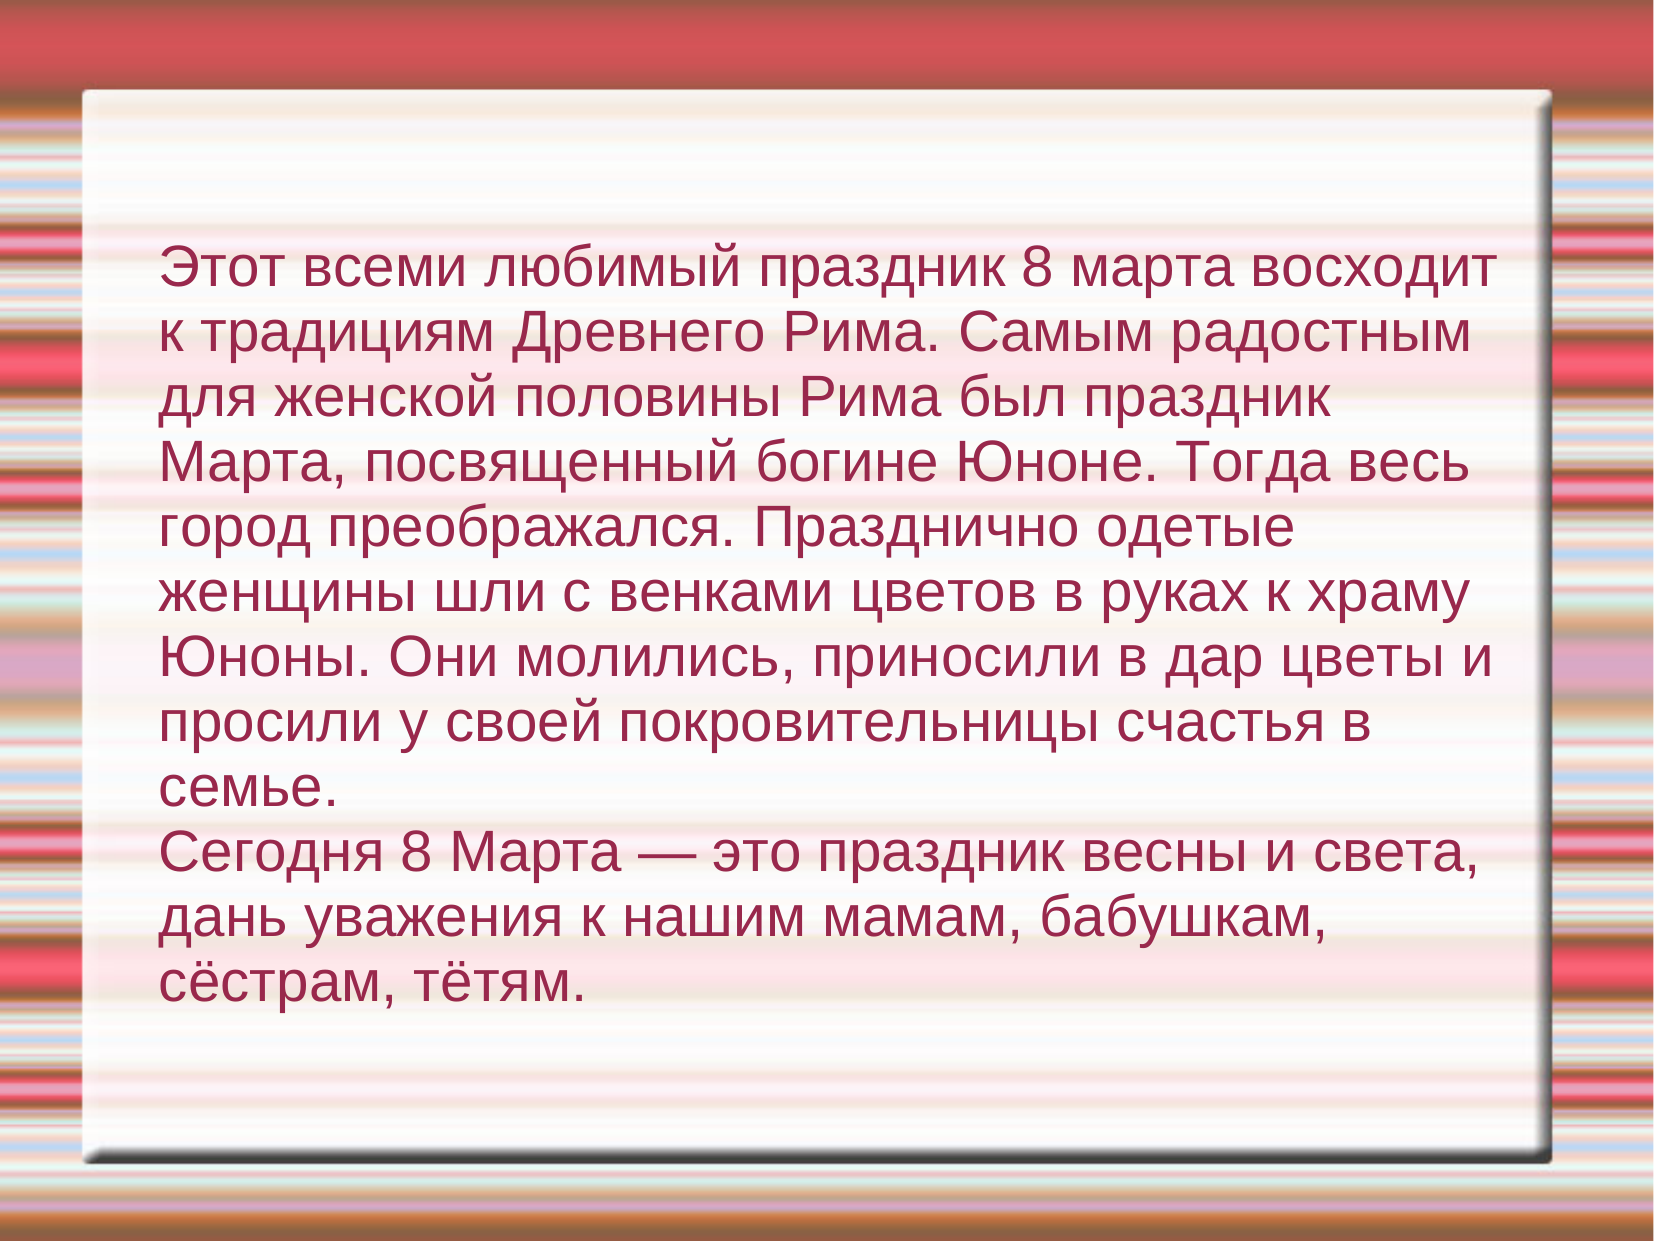

# Этот всеми любимый праздник 8 марта восходит к традициям Древнего Рима. Самым радостным для женской половины Рима был праздник Марта, посвященный богине Юноне. Тогда весь город преображался. Празднично одетые женщины шли с венками цветов в руках к храму Юноны. Они молились, приносили в дар цветы и просили у своей покровительницы счастья в семье.
Сегодня 8 Марта — это праздник весны и света, дань уважения к нашим мамам, бабушкам, сёстрам, тётям.